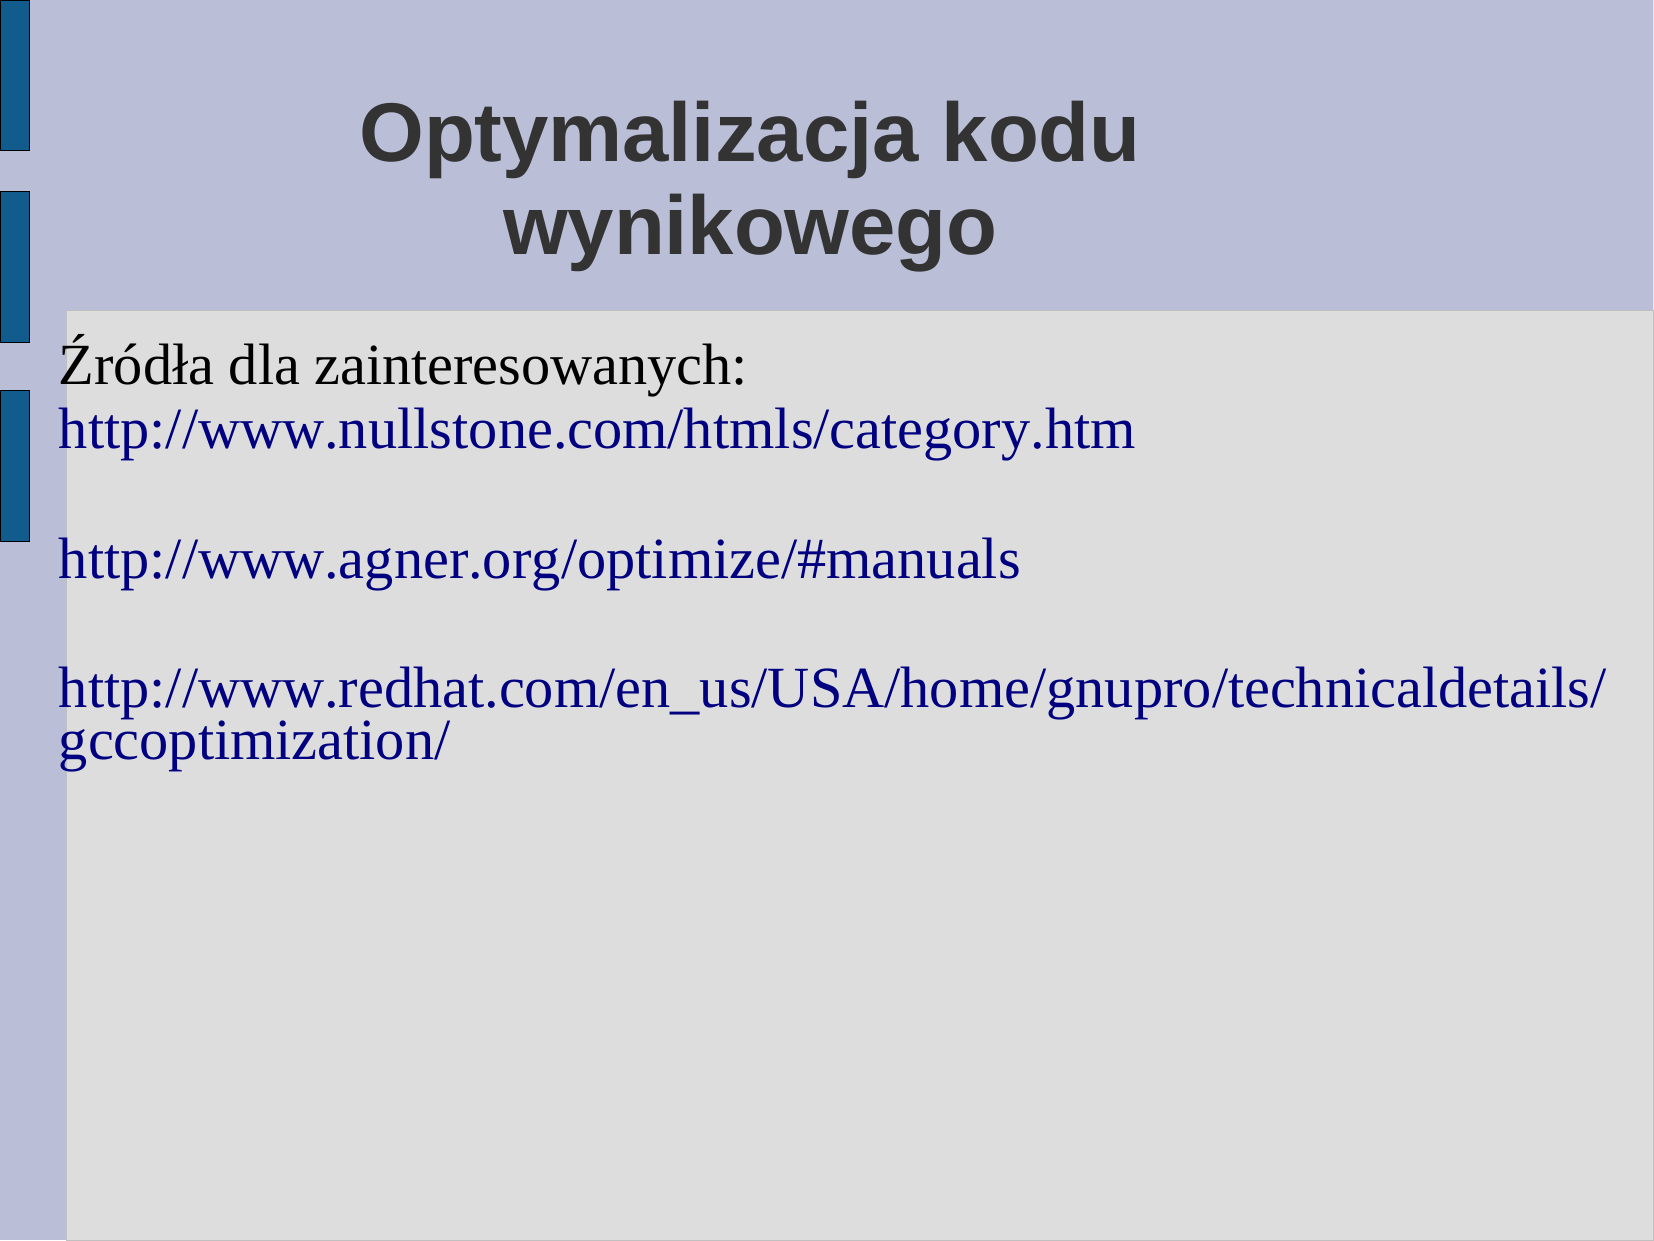

# Optymalizacja kodu wynikowego
Źródła dla zainteresowanych:
http://www.nullstone.com/htmls/category.htm
http://www.agner.org/optimize/#manuals
http://www.redhat.com/en_us/USA/home/gnupro/technicaldetails/gccoptimization/